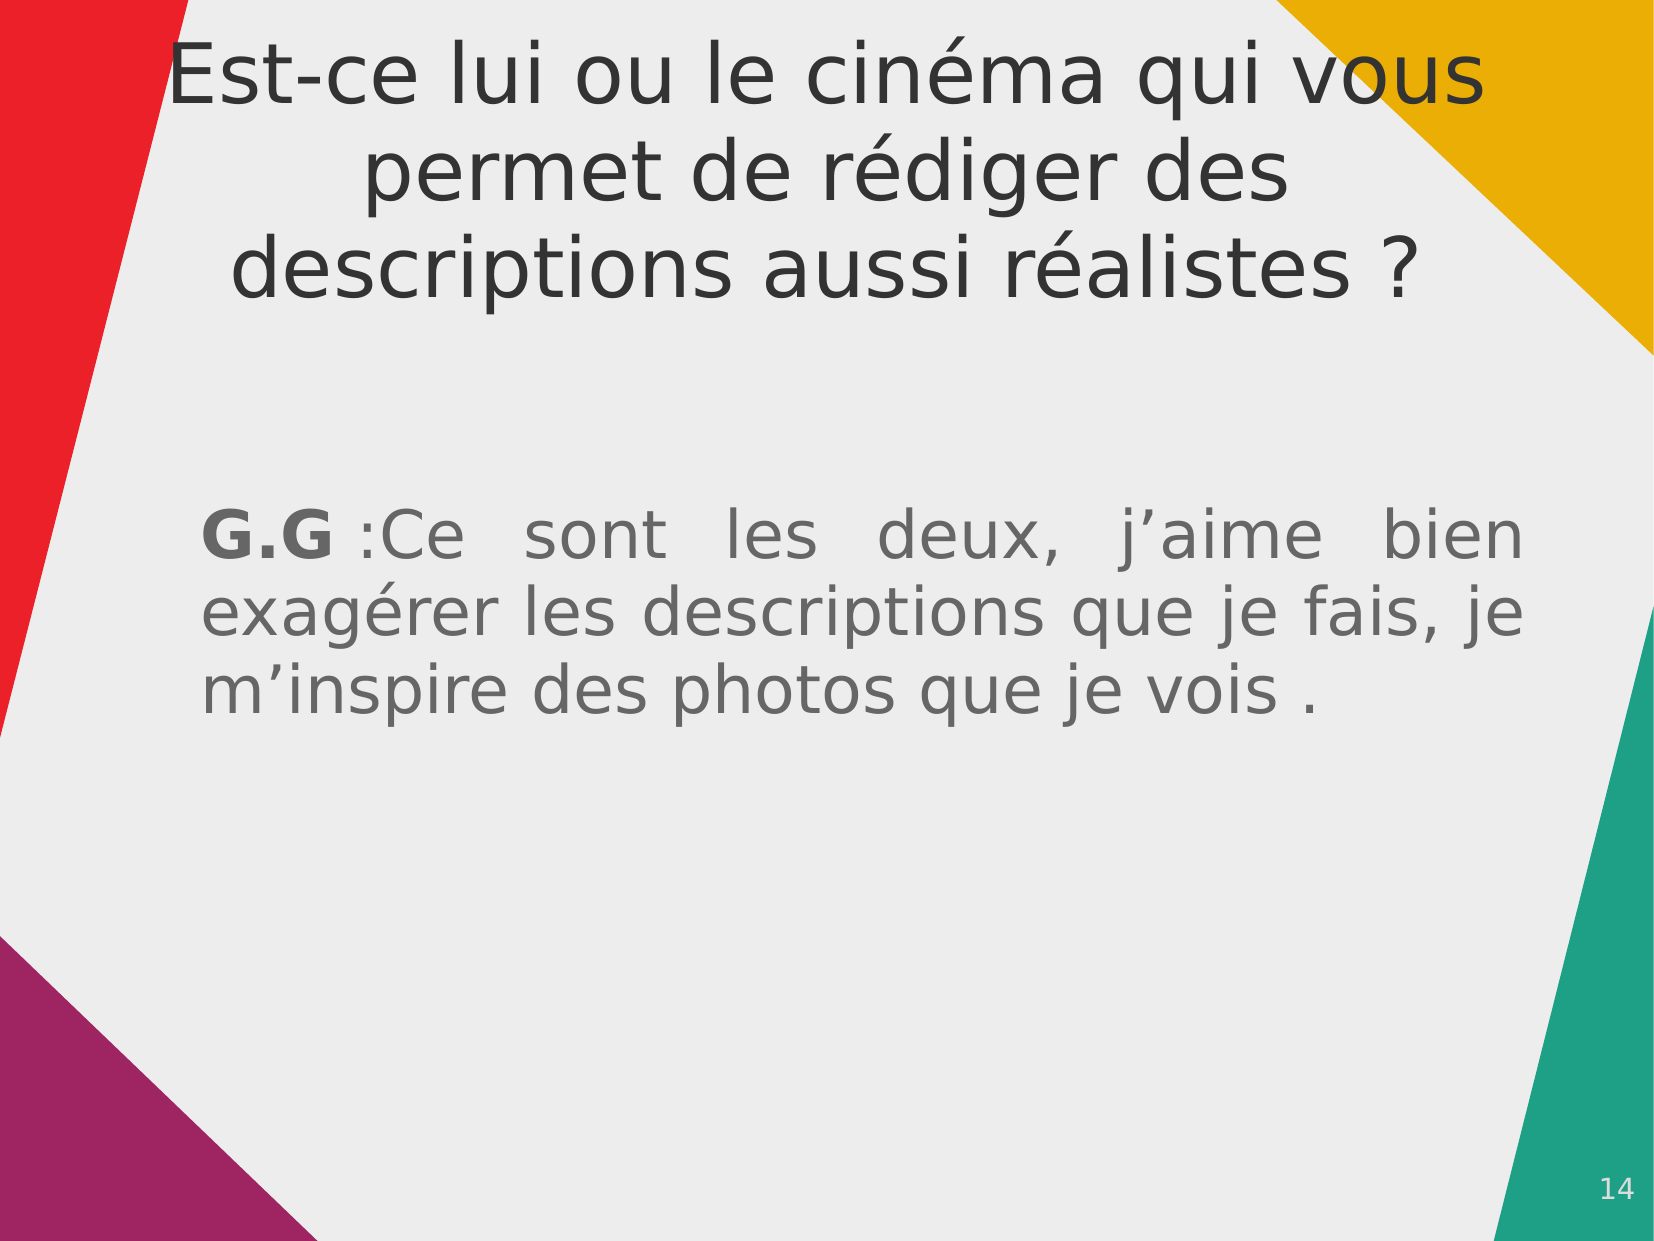

# Est-ce lui ou le cinéma qui vous permet de rédiger des descriptions aussi réalistes ?
G.G :Ce sont les deux, j’aime bien exagérer les descriptions que je fais, je m’inspire des photos que je vois .
14